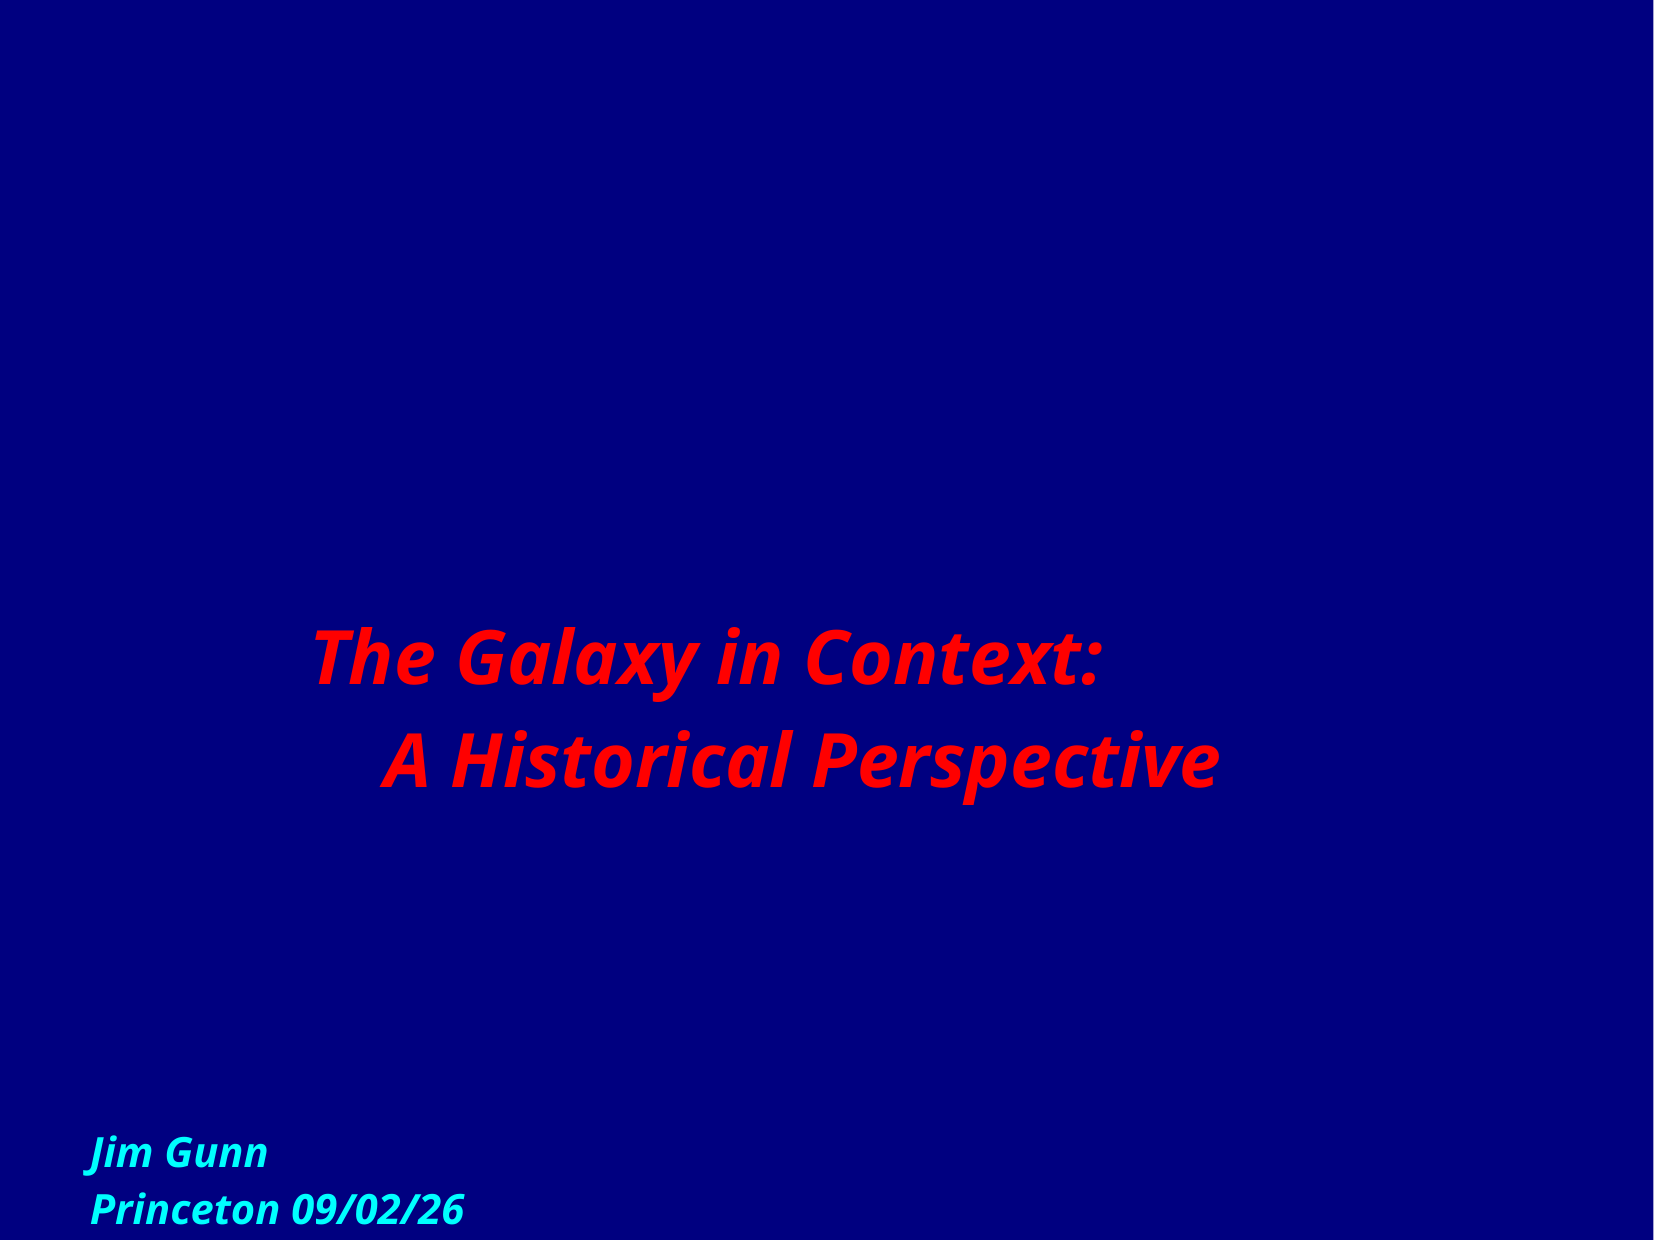

The Galaxy in Context:
	A Historical Perspective
Jim Gunn
Princeton 09/02/26